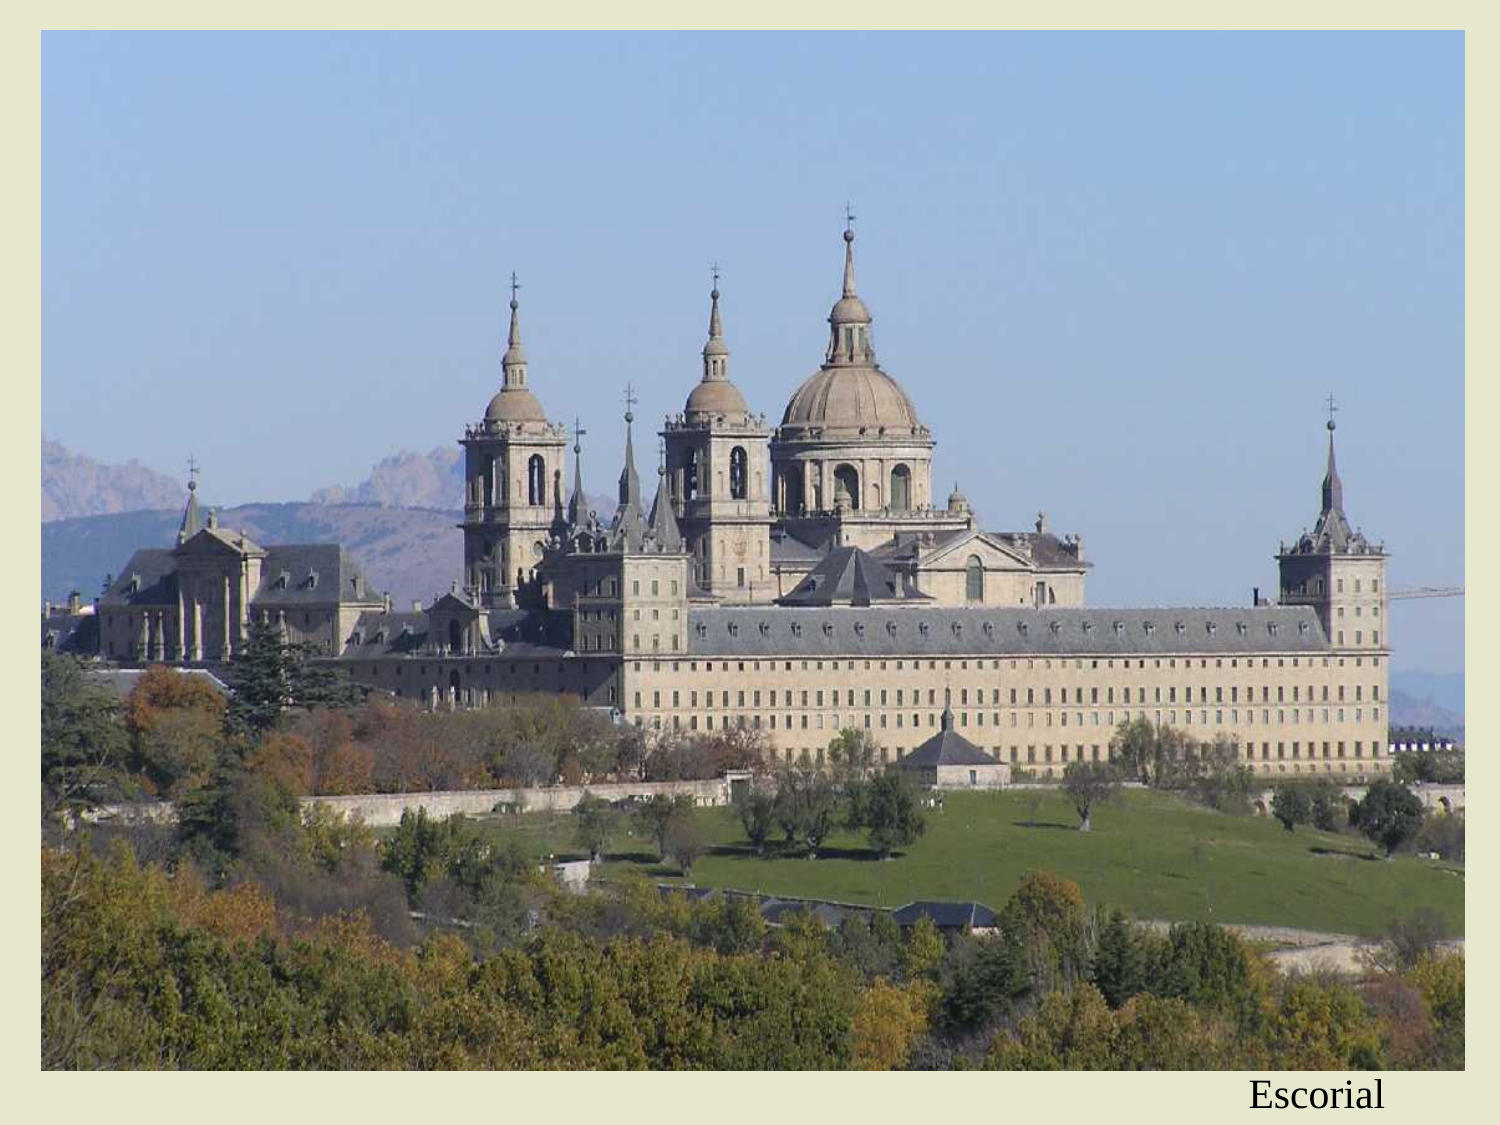

# ARHIHEKTURA
Hiše preproste, skladne in simetrično grajene,
značilni polkrožni loki in stebri,
na dvorišču sredi štirikotne stavbe je stal vodnjak, ki je bil lepo okrašen,
Louvre, Touileries, Escorial, cerkev Sv. Petra...,
dvorci v nemških mestih,
Fillipo Brundelleschi.
Escorial